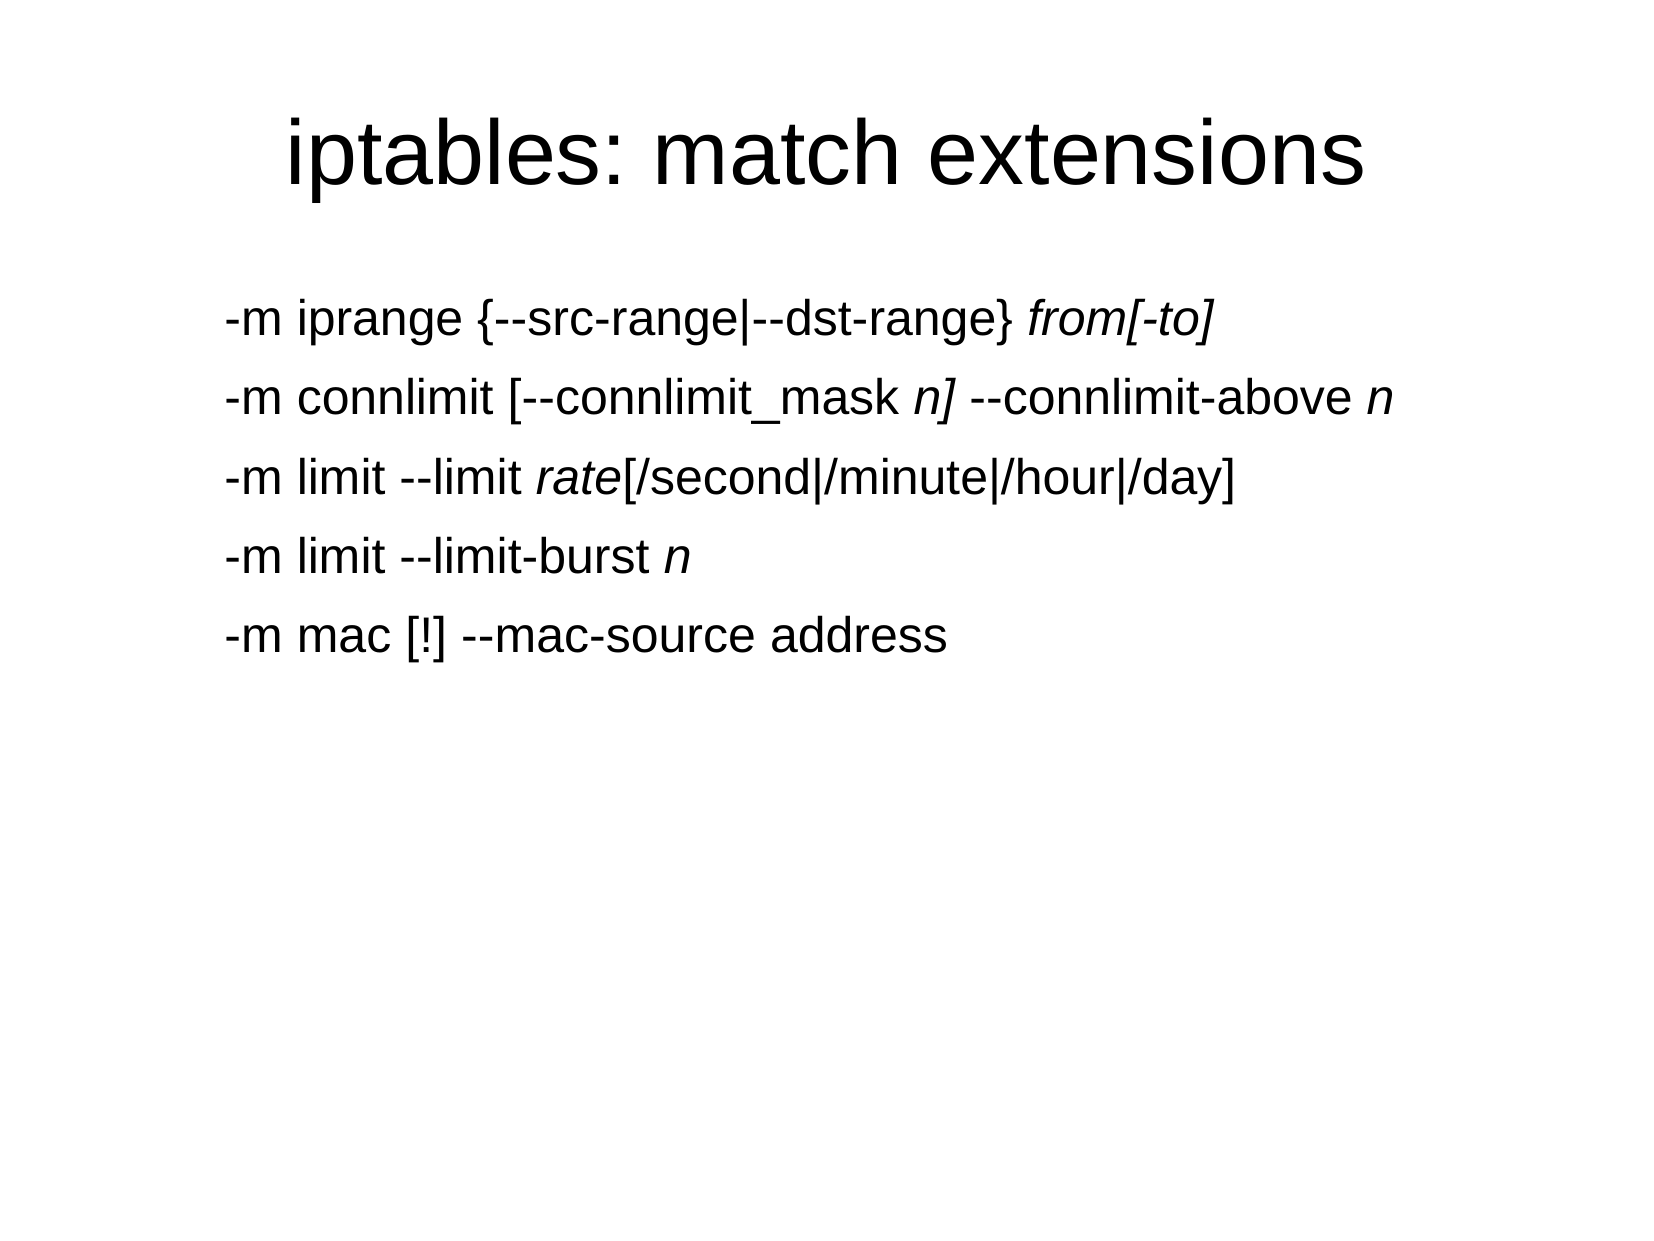

# iptables: match extensions
-m iprange {--src-range|--dst-range} from[-to]
-m connlimit [--connlimit_mask n] --connlimit-above n
-m limit --limit rate[/second|/minute|/hour|/day]
-m limit --limit-burst n
-m mac [!] --mac-source address